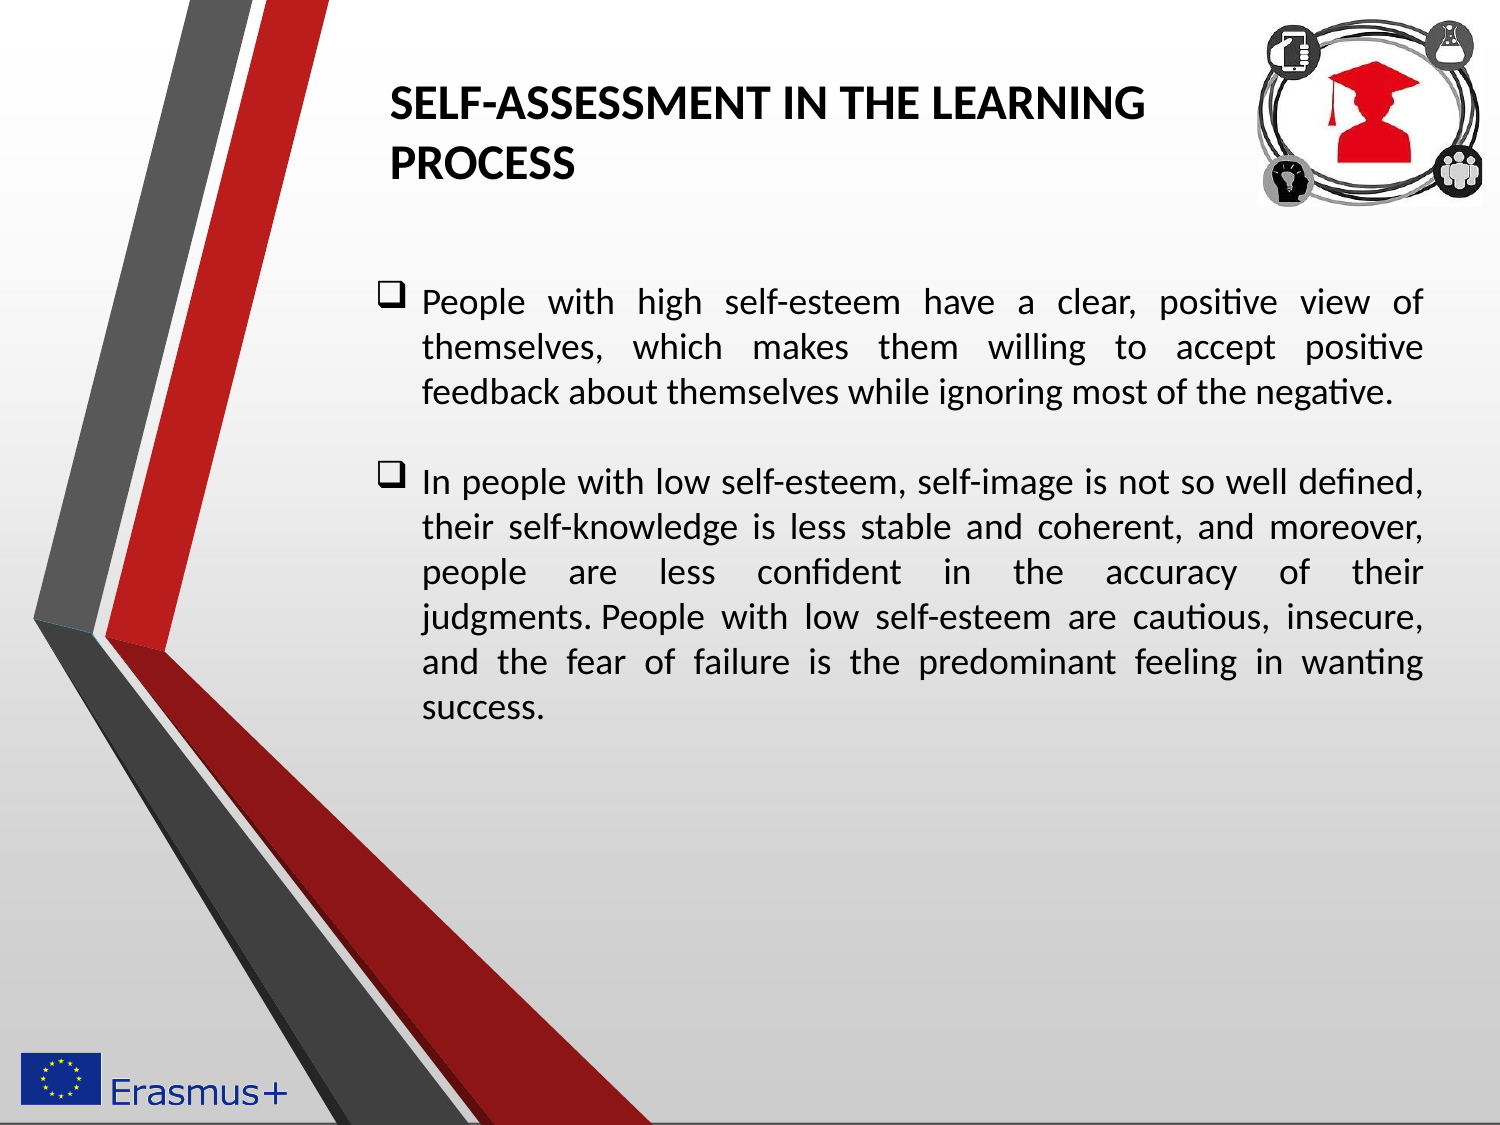

Self-assessment in the learning process
People with high self-esteem have a clear, positive view of themselves, which makes them willing to accept positive feedback about themselves while ignoring most of the negative.
In people with low self-esteem, self-image is not so well defined, their self-knowledge is less stable and coherent, and moreover, people are less confident in the accuracy of their judgments. People with low self-esteem are cautious, insecure, and the fear of failure is the predominant feeling in wanting success.